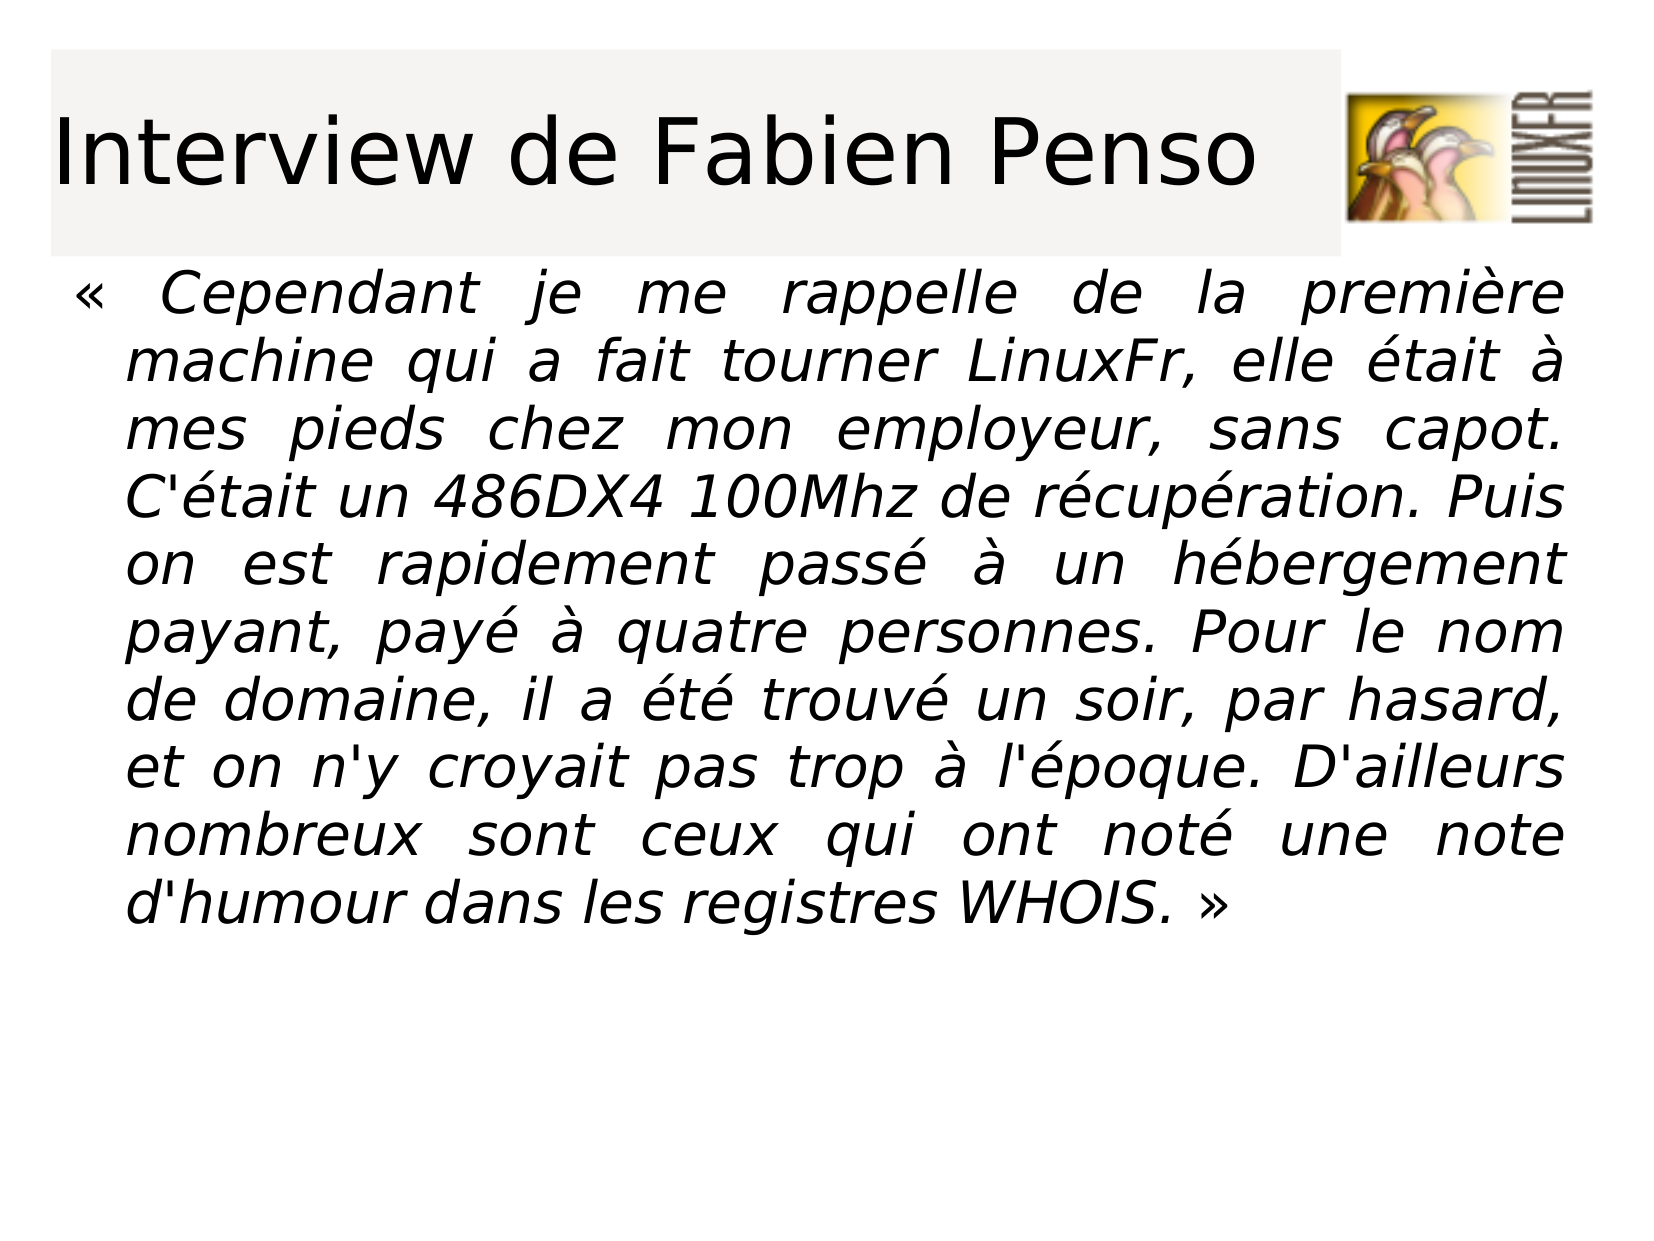

# Interview de Fabien Penso
« Cependant je me rappelle de la première machine qui a fait tourner LinuxFr, elle était à mes pieds chez mon employeur, sans capot. C'était un 486DX4 100Mhz de récupération. Puis on est rapidement passé à un hébergement payant, payé à quatre personnes. Pour le nom de domaine, il a été trouvé un soir, par hasard, et on n'y croyait pas trop à l'époque. D'ailleurs nombreux sont ceux qui ont noté une note d'humour dans les registres WHOIS. »